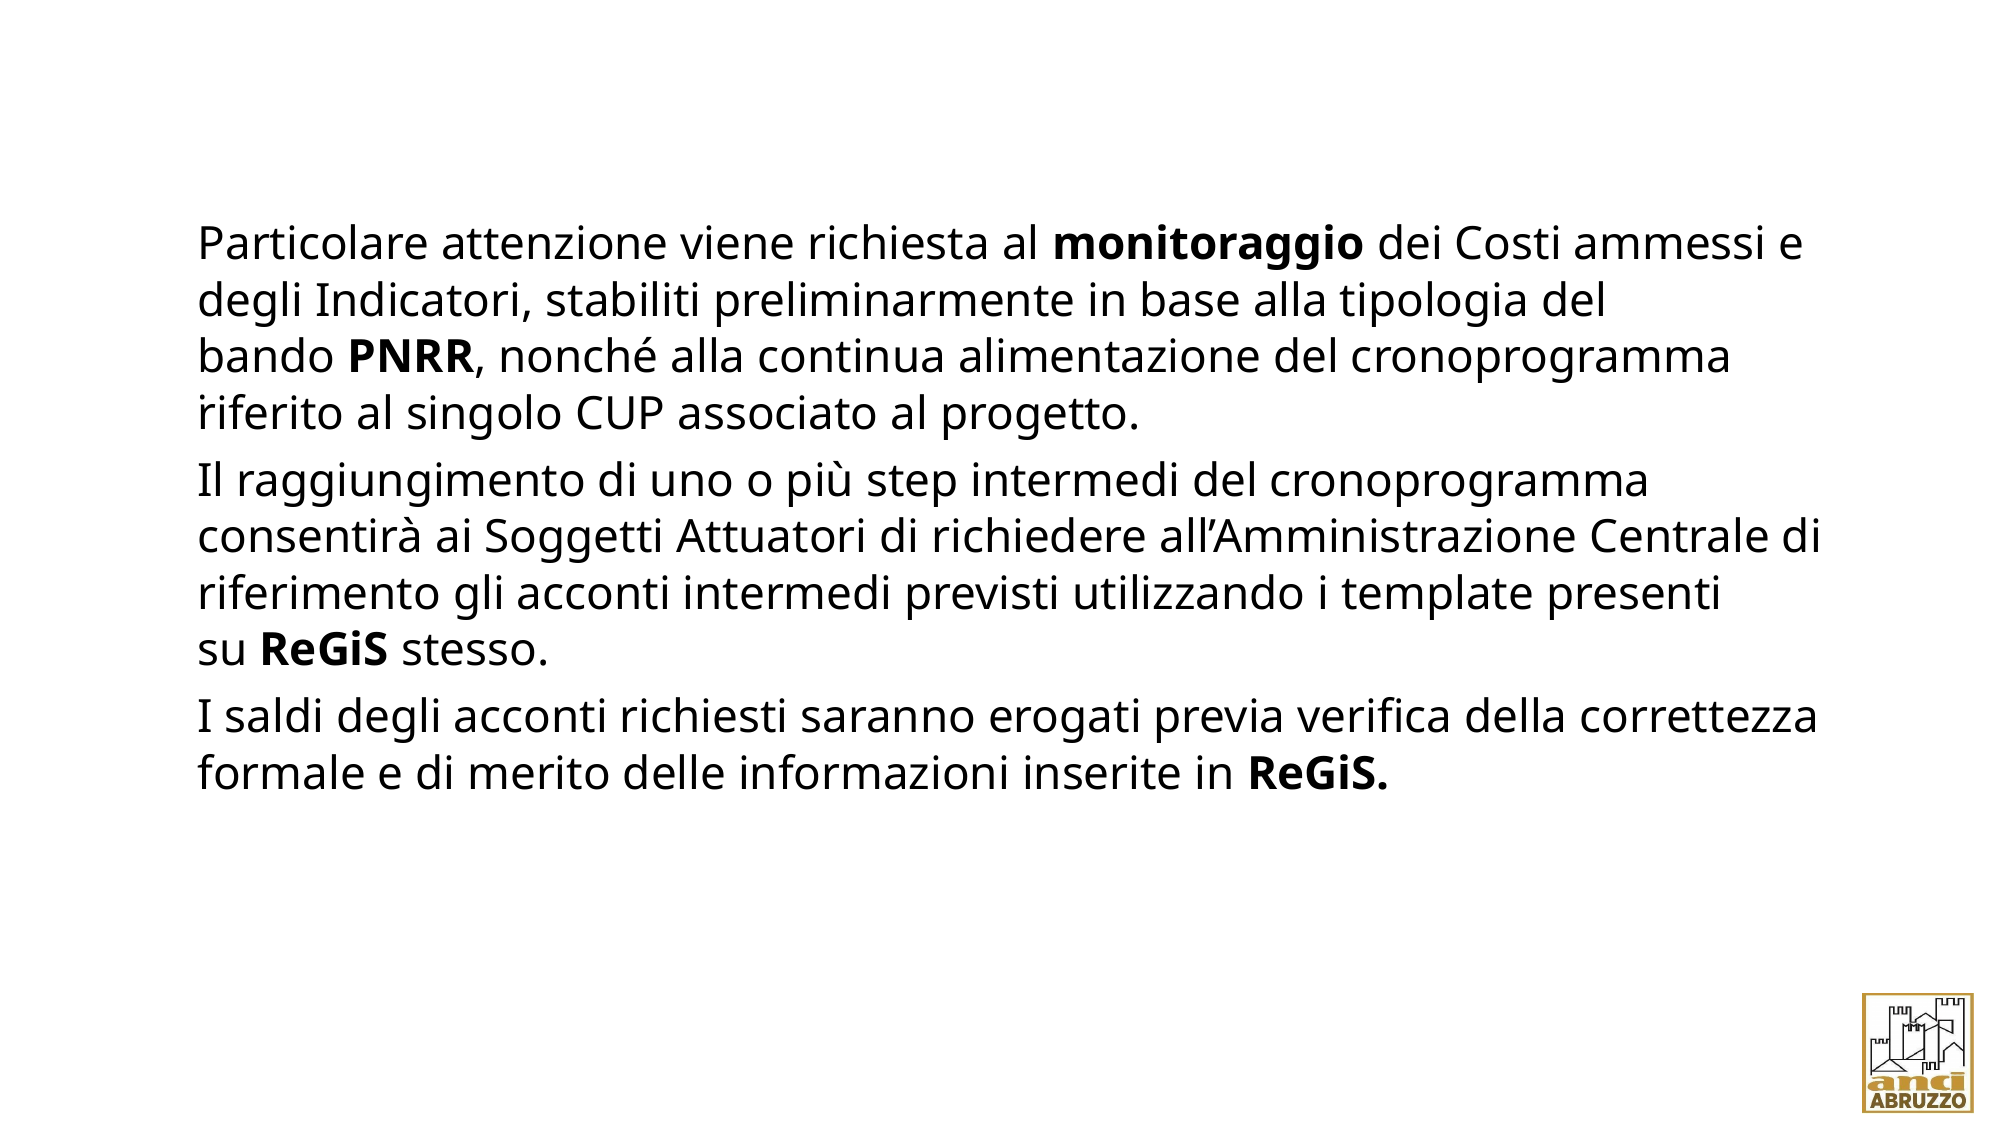

# Particolare attenzione viene richiesta al monitoraggio dei Costi ammessi e degli Indicatori, stabiliti preliminarmente in base alla tipologia del bando PNRR, nonché alla continua alimentazione del cronoprogramma riferito al singolo CUP associato al progetto.
Il raggiungimento di uno o più step intermedi del cronoprogramma consentirà ai Soggetti Attuatori di richiedere all’Amministrazione Centrale di riferimento gli acconti intermedi previsti utilizzando i template presenti su ReGiS stesso.
I saldi degli acconti richiesti saranno erogati previa verifica della correttezza formale e di merito delle informazioni inserite in ReGiS.
.